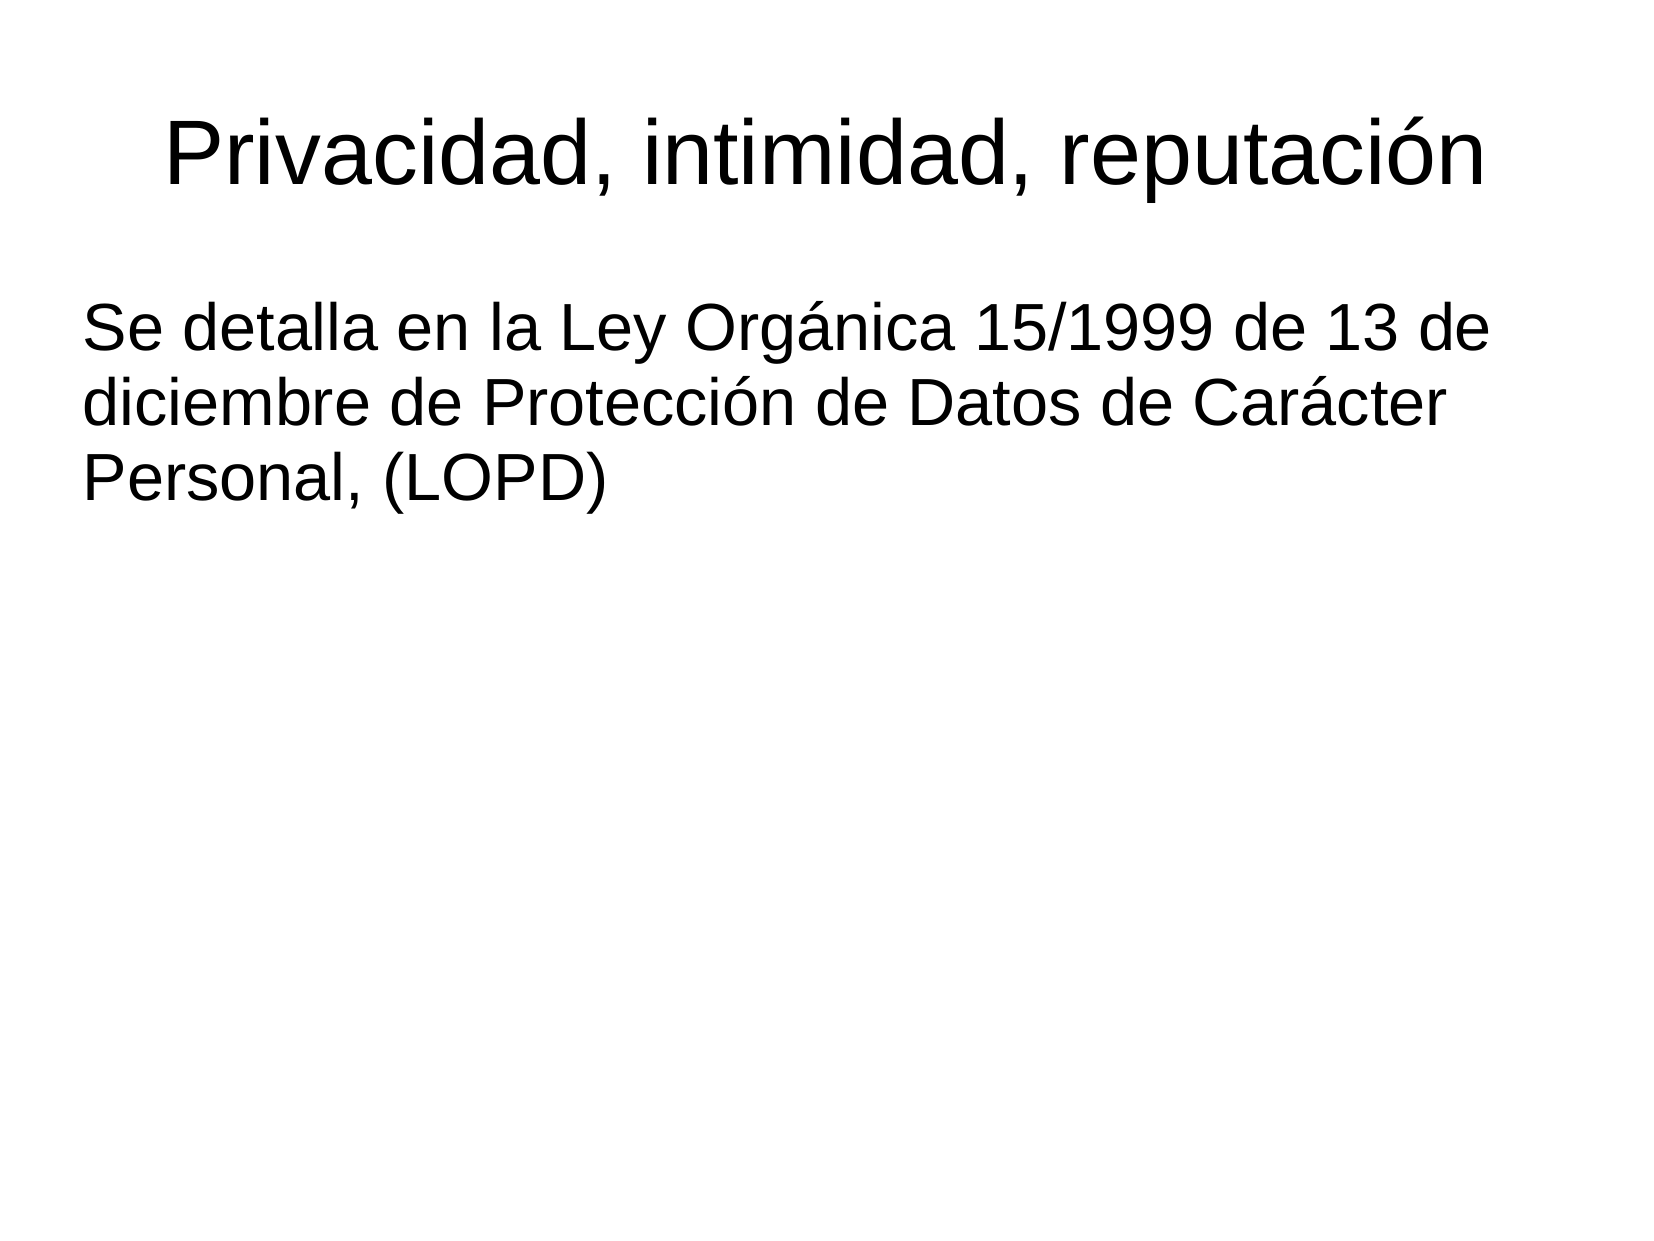

# Privacidad, intimidad, reputación
Se detalla en la Ley Orgánica 15/1999 de 13 de diciembre de Protección de Datos de Carácter Personal, (LOPD)